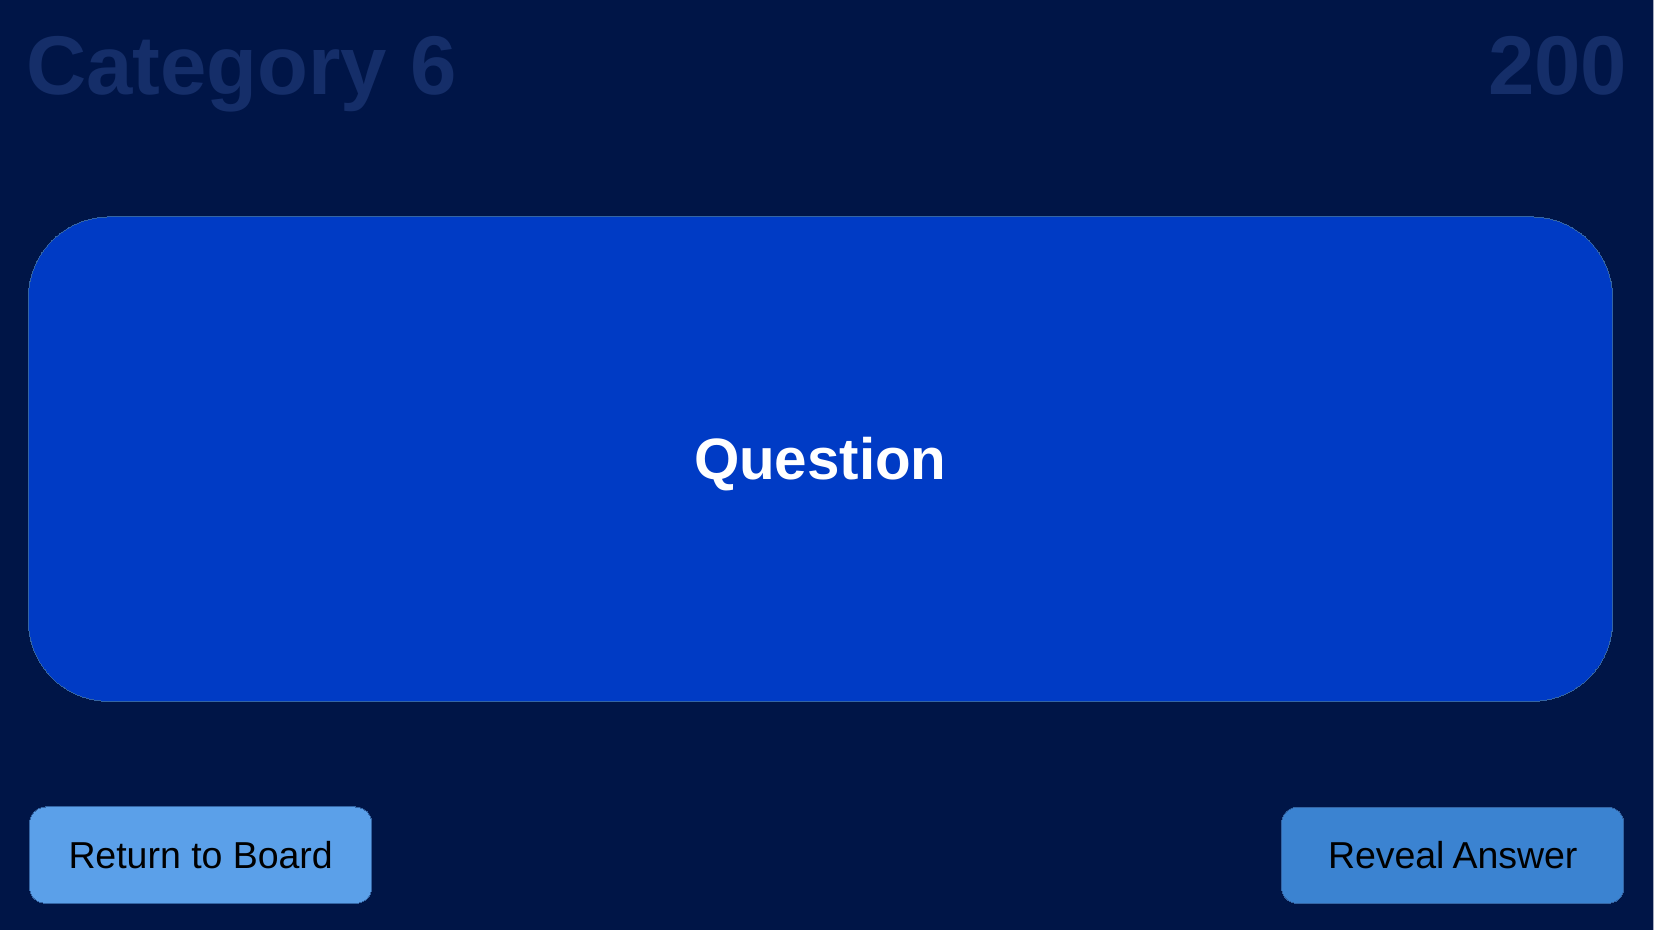

Category 6
200
Question
Return to Board
Reveal Answer